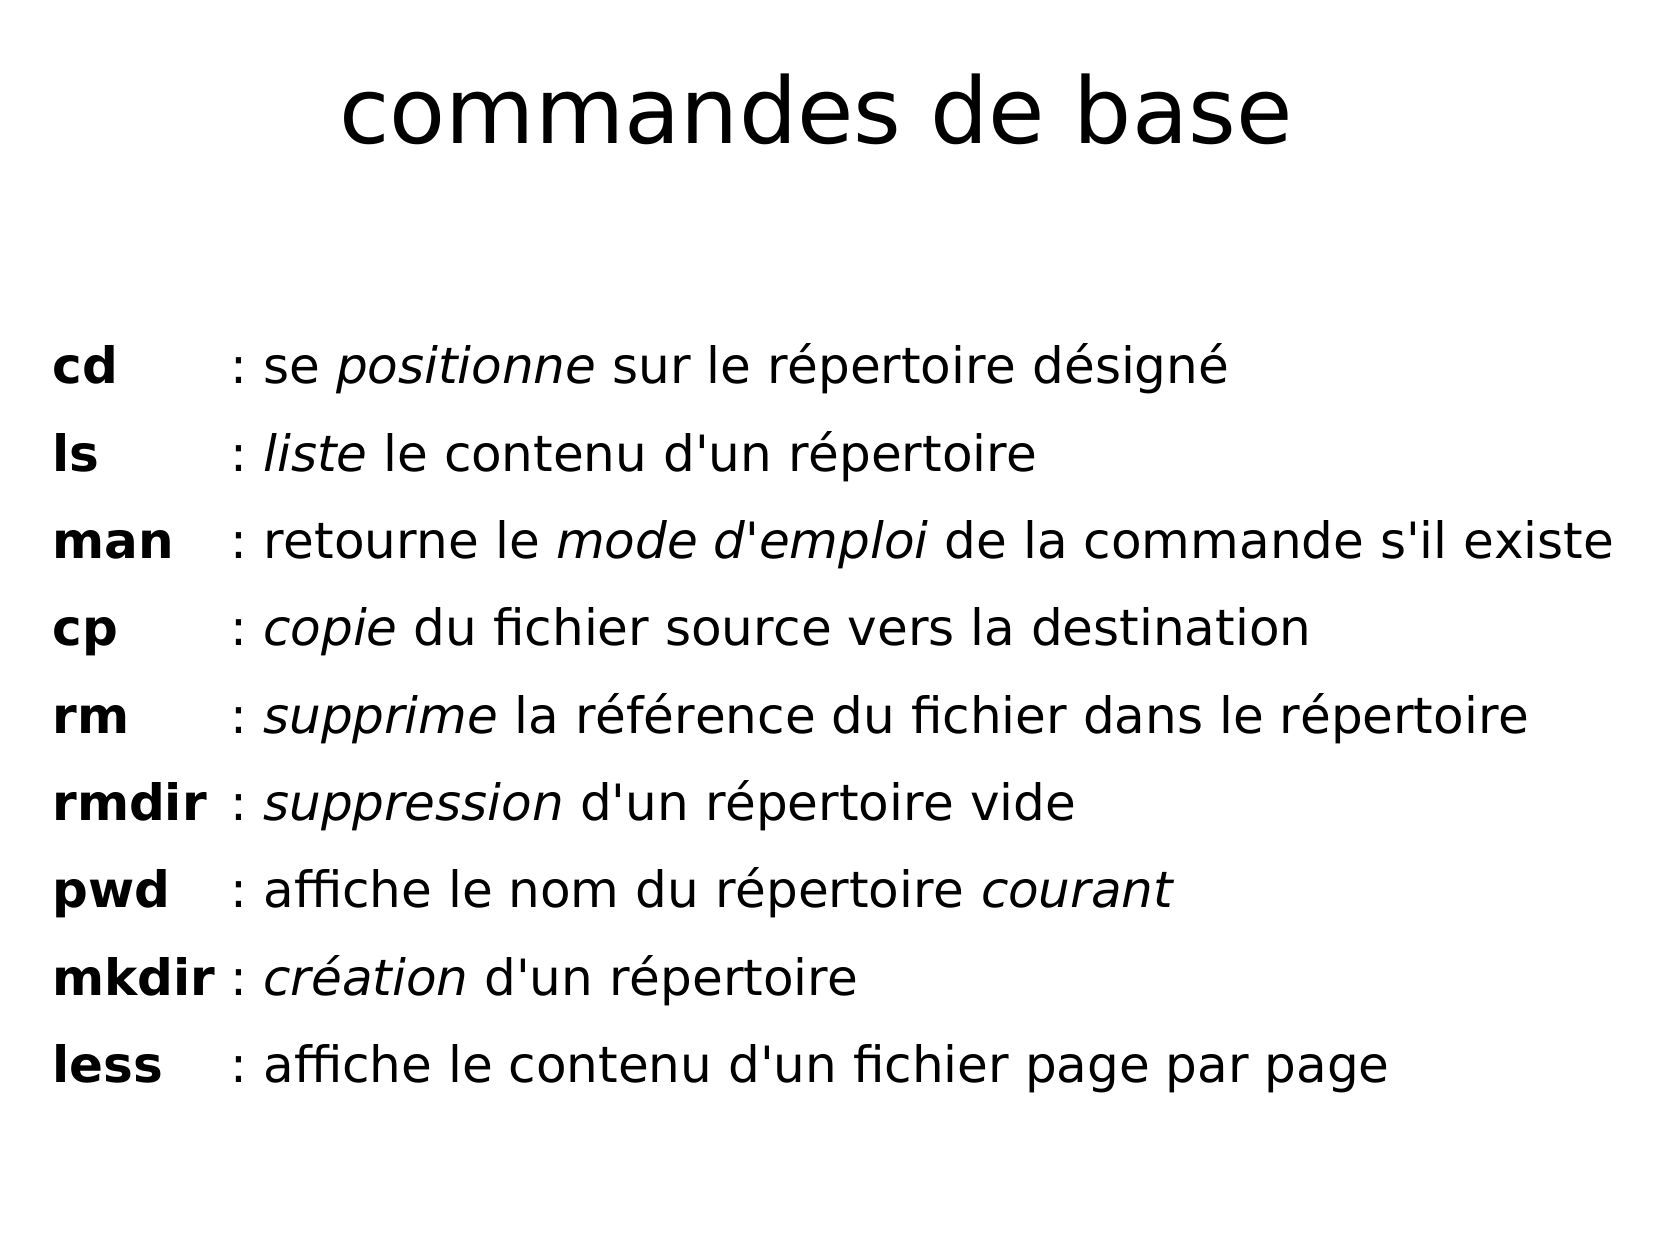

# commandes de base
cd	: se positionne sur le répertoire désigné
ls	: liste le contenu d'un répertoire
man	: retourne le mode d'emploi de la commande s'il existe
cp	: copie du fichier source vers la destination
rm	: supprime la référence du fichier dans le répertoire
rmdir	: suppression d'un répertoire vide
pwd	: affiche le nom du répertoire courant
mkdir	: création d'un répertoire
less	: affiche le contenu d'un fichier page par page